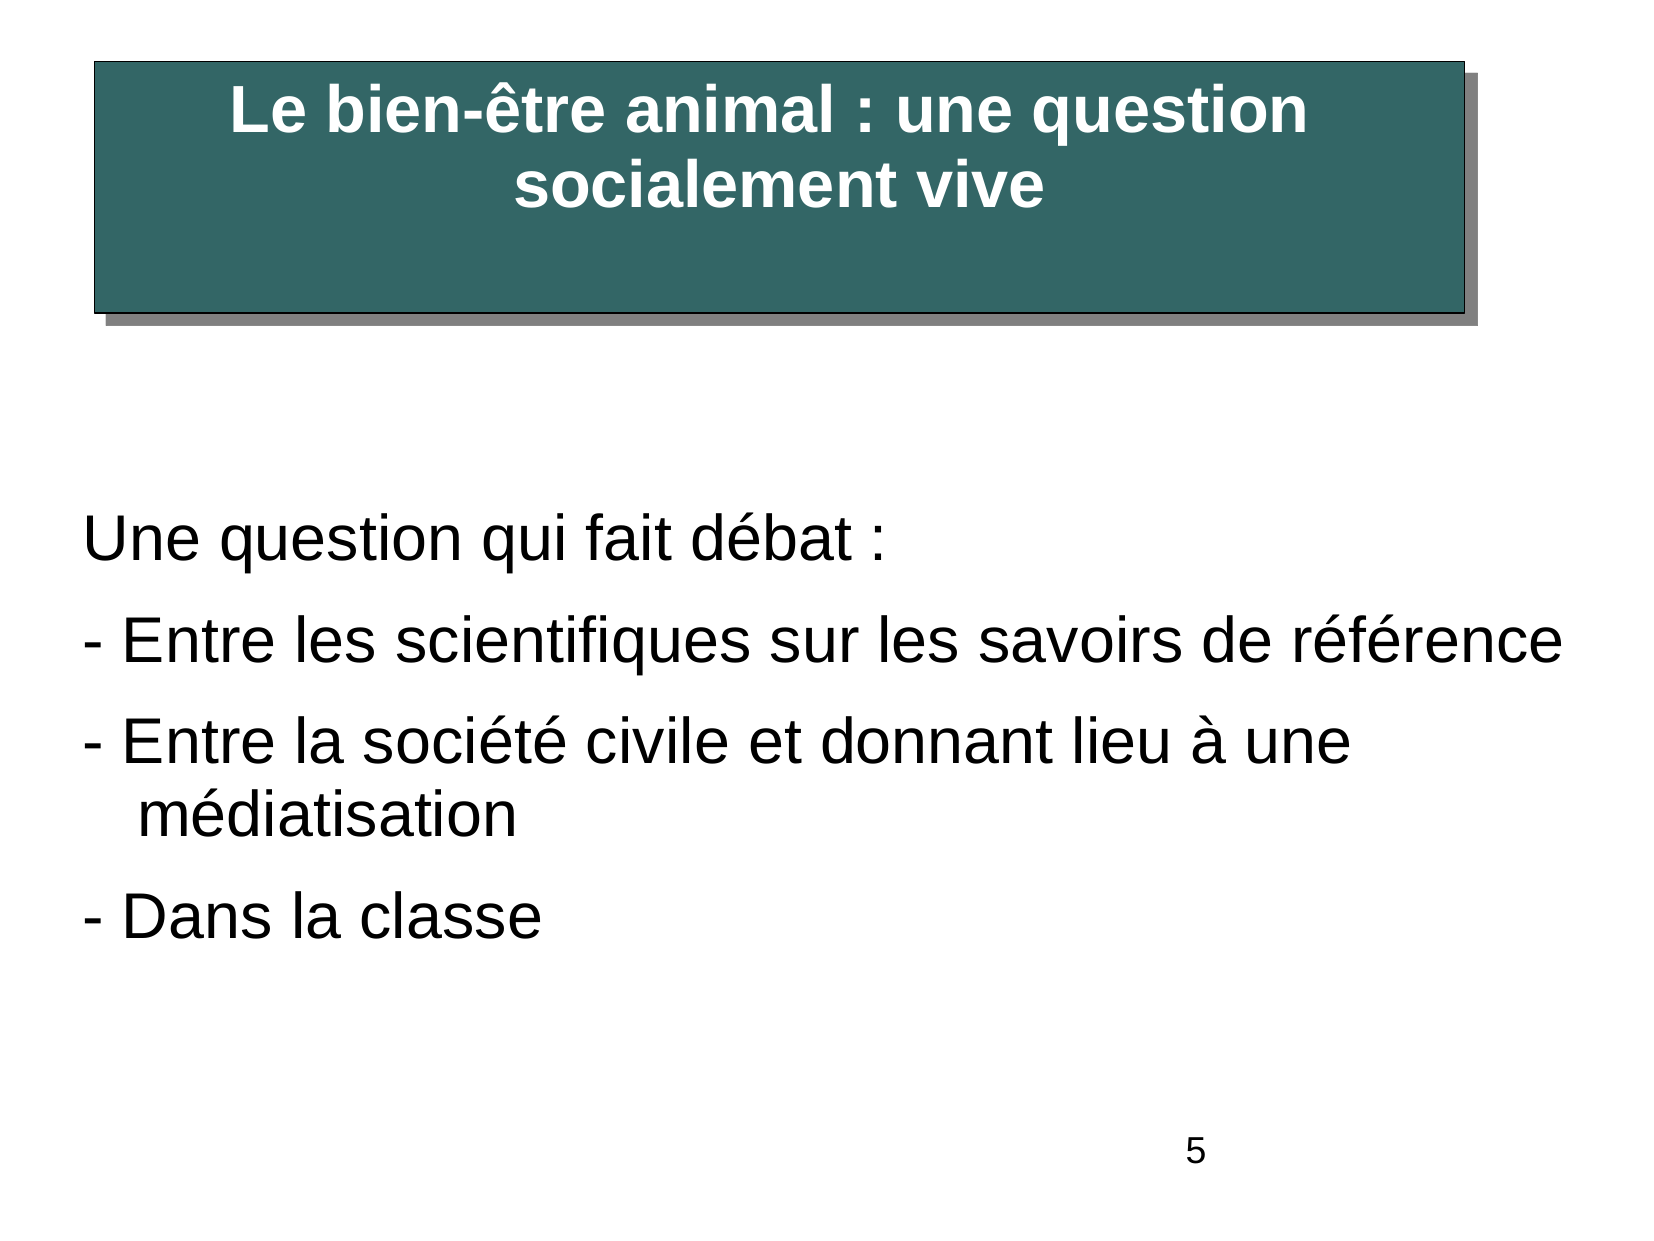

#
Le bien-être animal : une question
socialement vive
Une question qui fait débat :
- Entre les scientifiques sur les savoirs de référence
- Entre la société civile et donnant lieu à une médiatisation
- Dans la classe
5